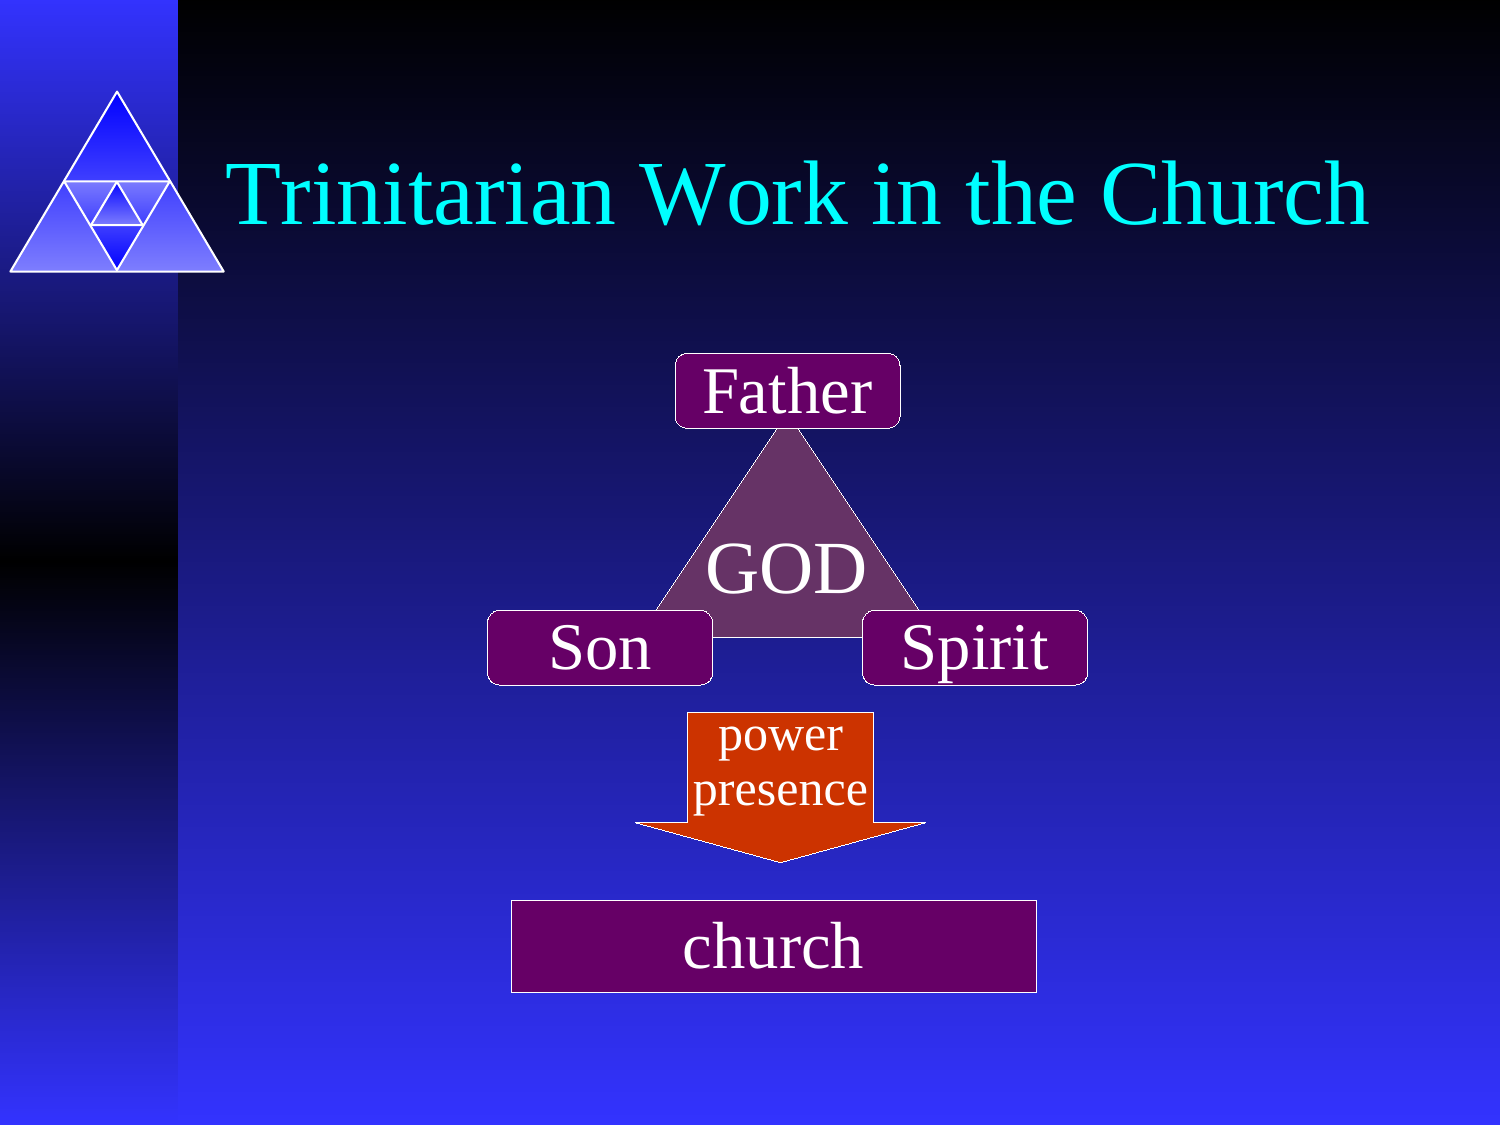

# Trinitarian Work in the Church
Father
GOD
Son
Spirit
power
presence
church